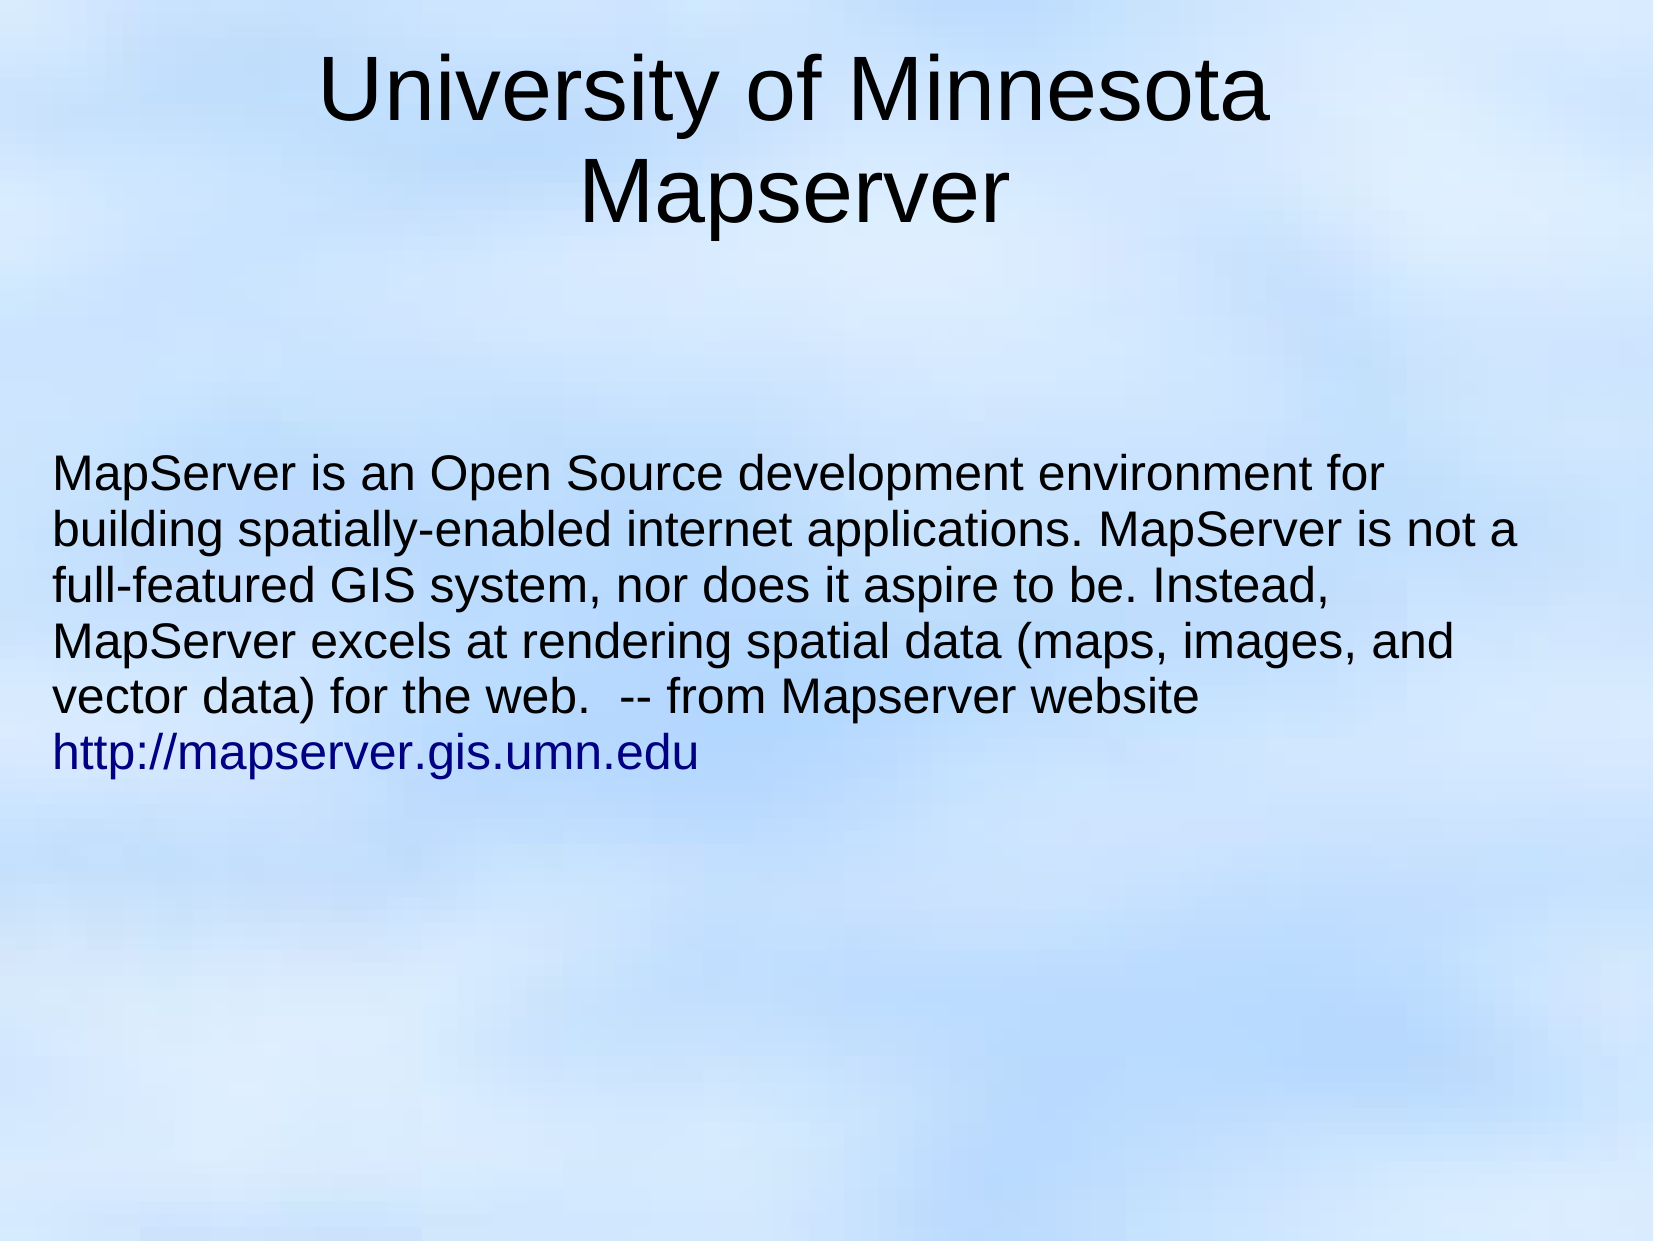

University of Minnesota Mapserver
MapServer is an Open Source development environment for building spatially-enabled internet applications. MapServer is not a full-featured GIS system, nor does it aspire to be. Instead, MapServer excels at rendering spatial data (maps, images, and vector data) for the web. -- from Mapserver website http://mapserver.gis.umn.edu